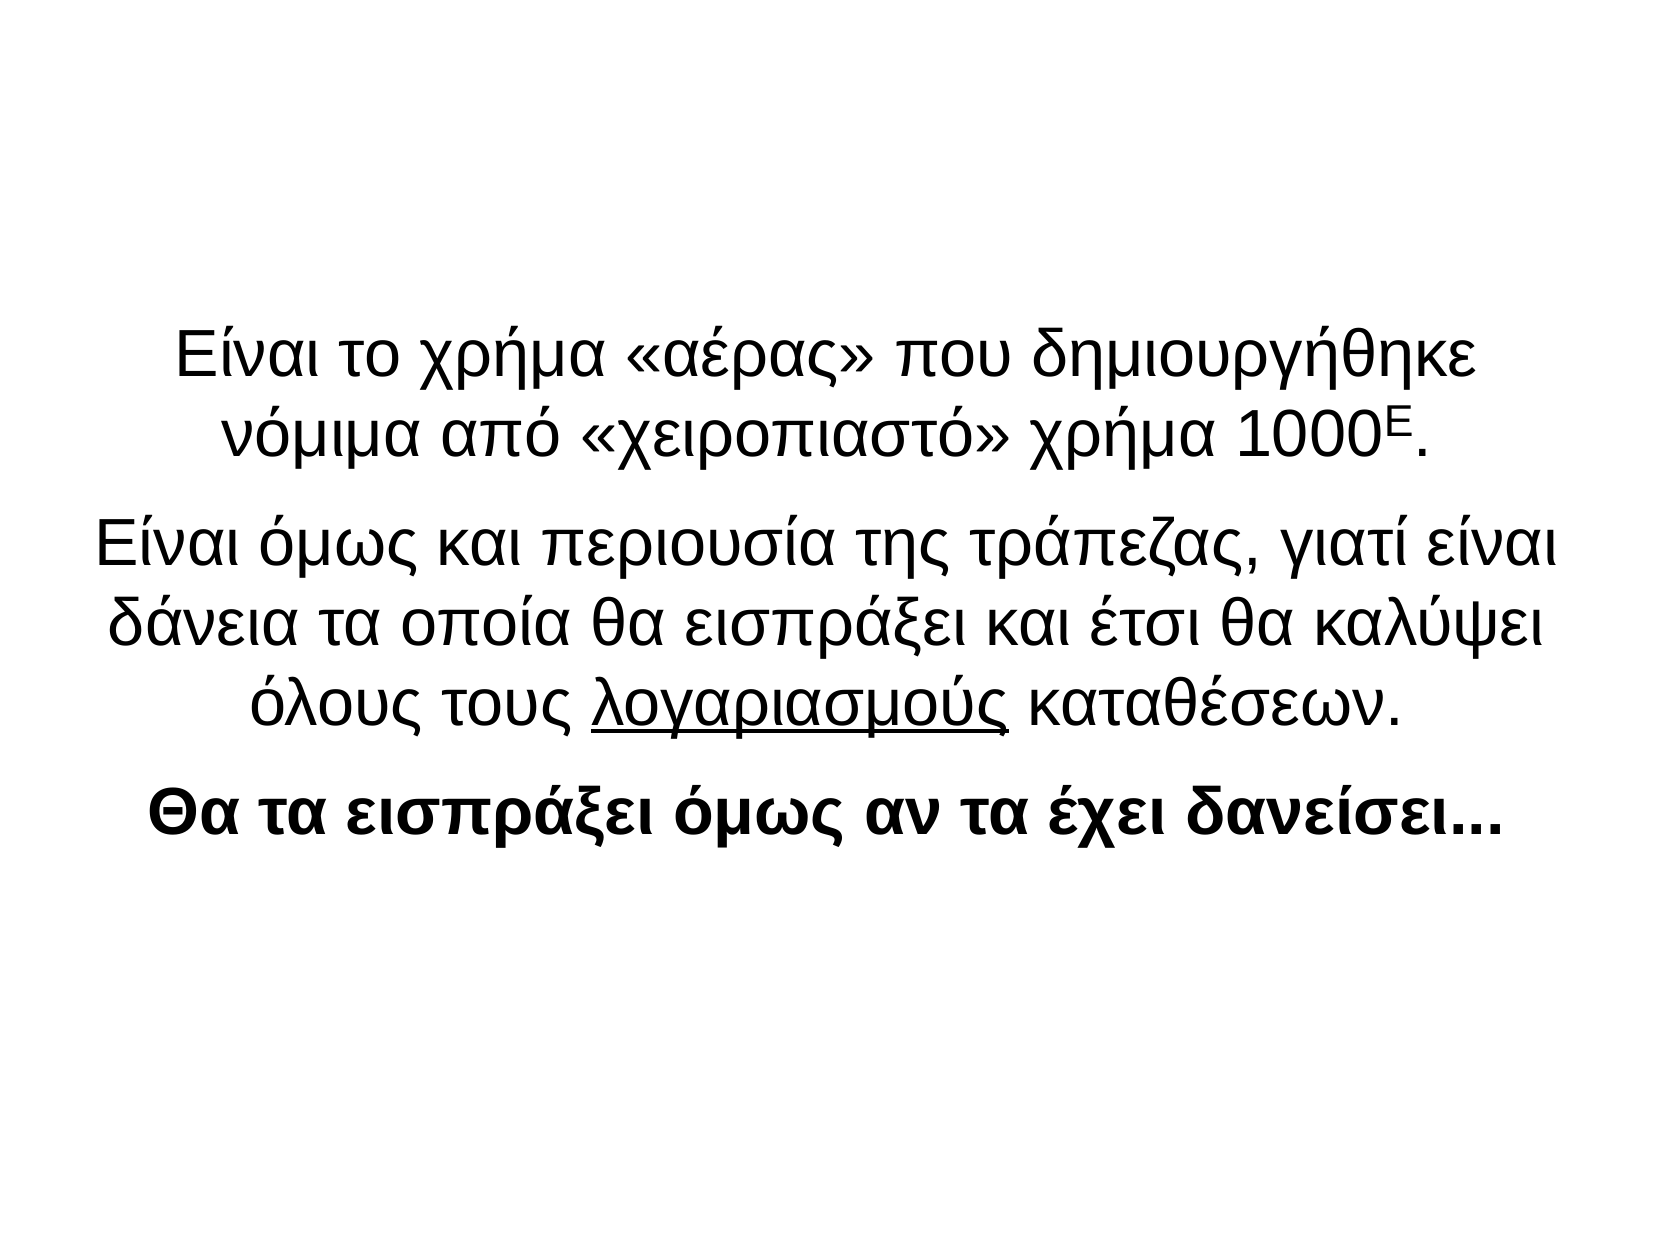

# Είναι το χρήμα «αέρας» που δημιουργήθηκε νόμιμα από «χειροπιαστό» χρήμα 1000Ε.
Είναι όμως και περιουσία της τράπεζας, γιατί είναι δάνεια τα οποία θα εισπράξει και έτσι θα καλύψει όλους τους λογαριασμούς καταθέσεων.
Θα τα εισπράξει όμως αν τα έχει δανείσει...